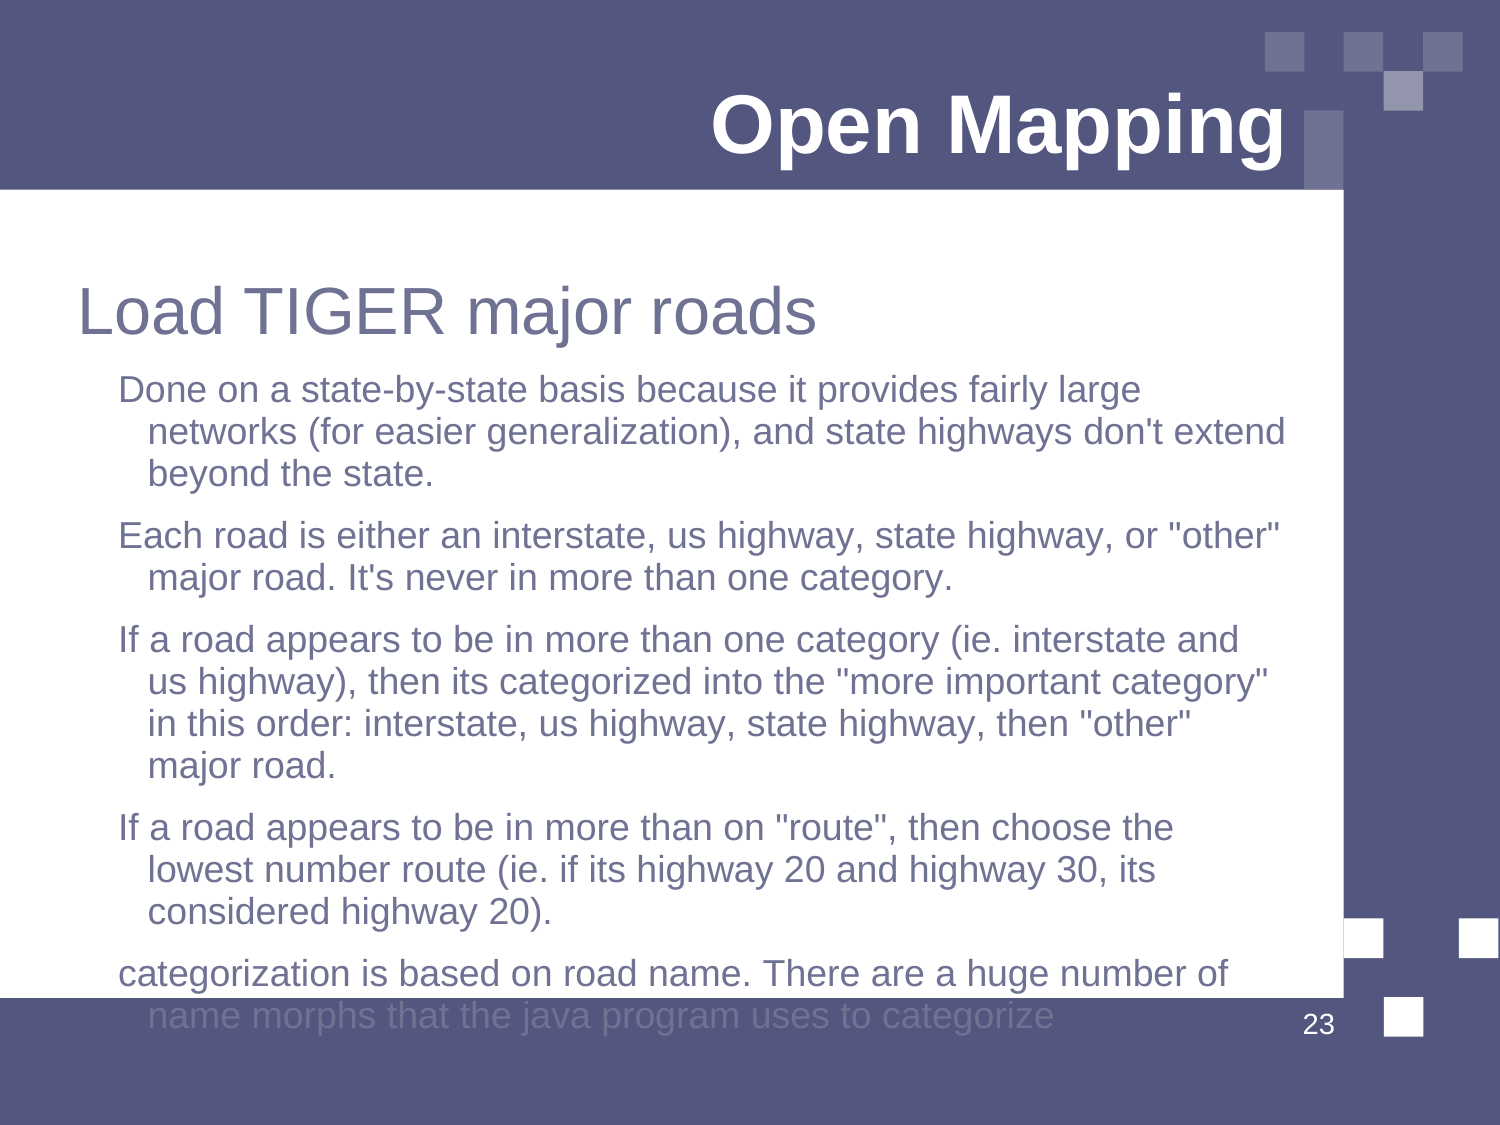

# Open Mapping
 Load TIGER major roads
Done on a state-by-state basis because it provides fairly large networks (for easier generalization), and state highways don't extend beyond the state.
Each road is either an interstate, us highway, state highway, or "other" major road. It's never in more than one category.
If a road appears to be in more than one category (ie. interstate and us highway), then its categorized into the "more important category" in this order: interstate, us highway, state highway, then "other" major road.
If a road appears to be in more than on "route", then choose the lowest number route (ie. if its highway 20 and highway 30, its considered highway 20).
categorization is based on road name. There are a huge number of name morphs that the java program uses to categorize
23